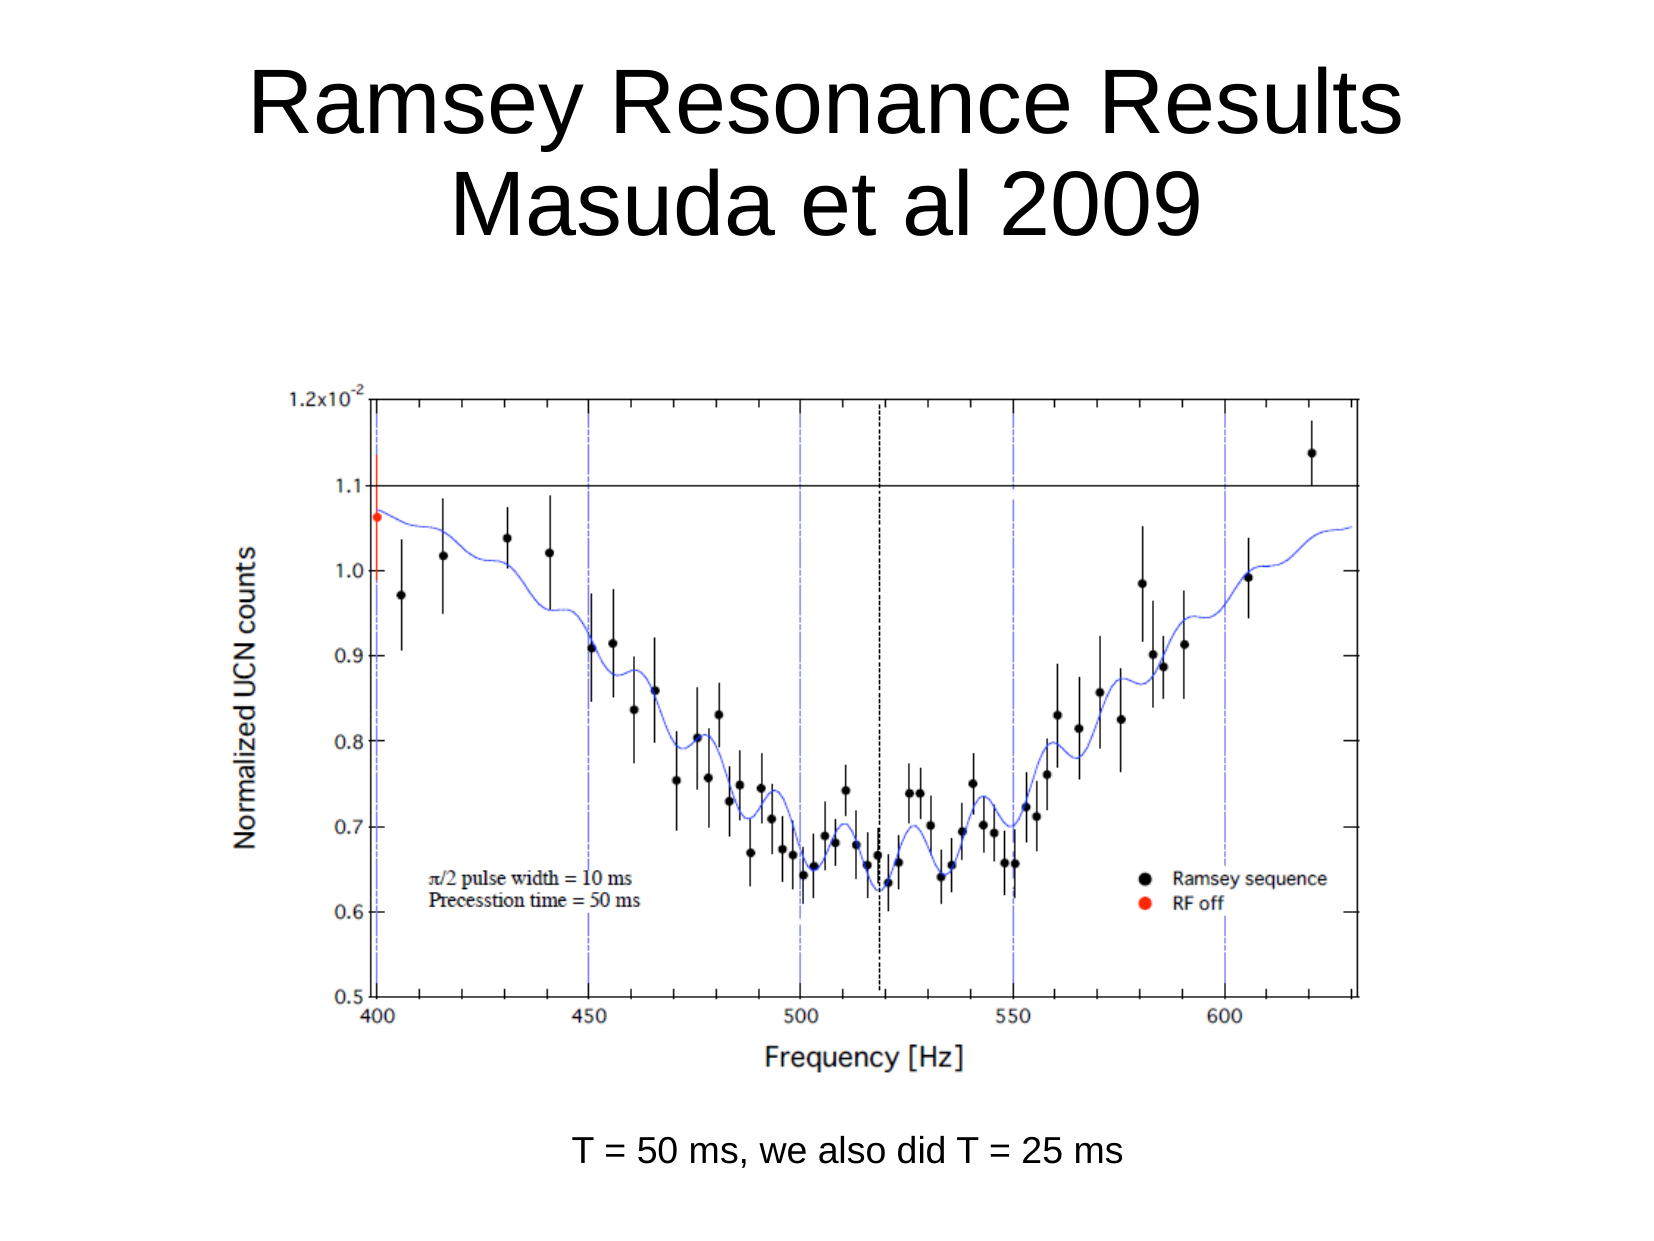

# Ramsey Resonance Results Masuda et al 2009
T = 50 ms, we also did T = 25 ms